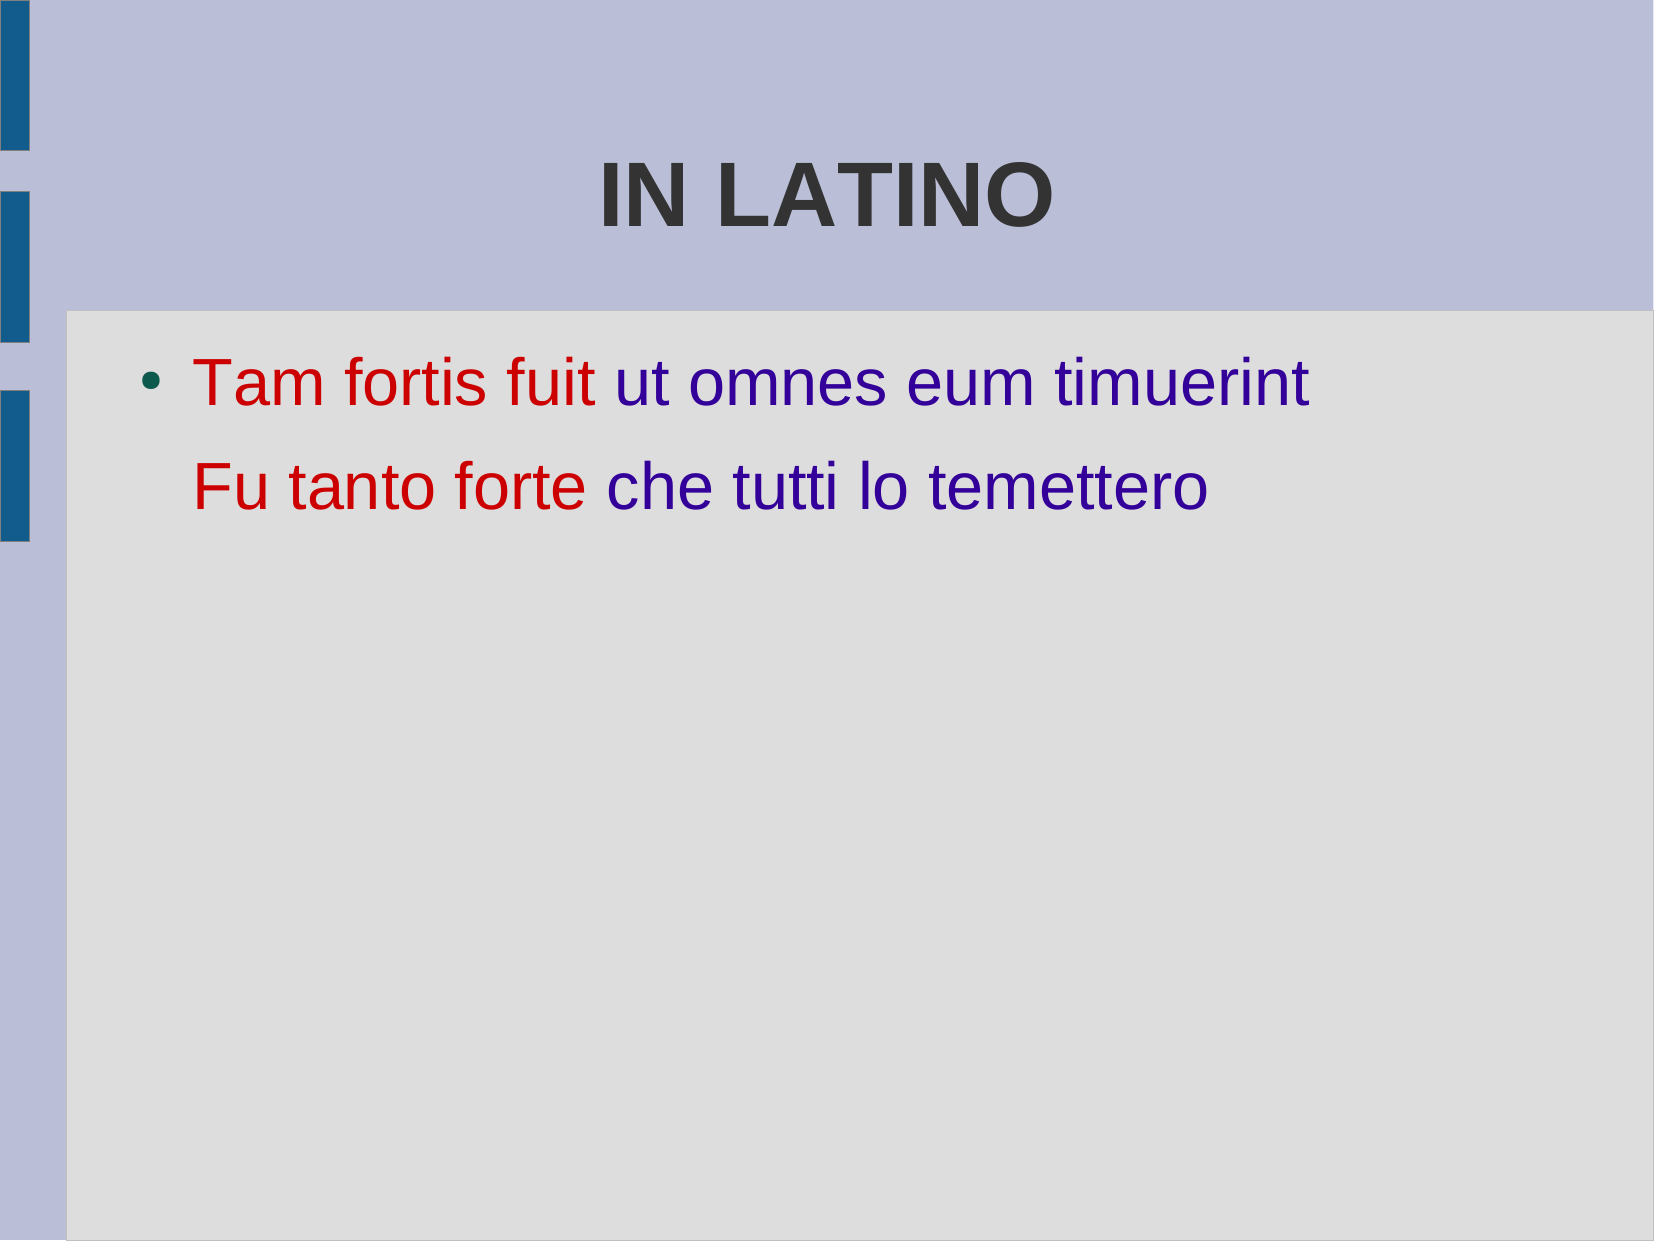

# IN LATINO
Tam fortis fuit ut omnes eum timuerint
Fu tanto forte che tutti lo temettero